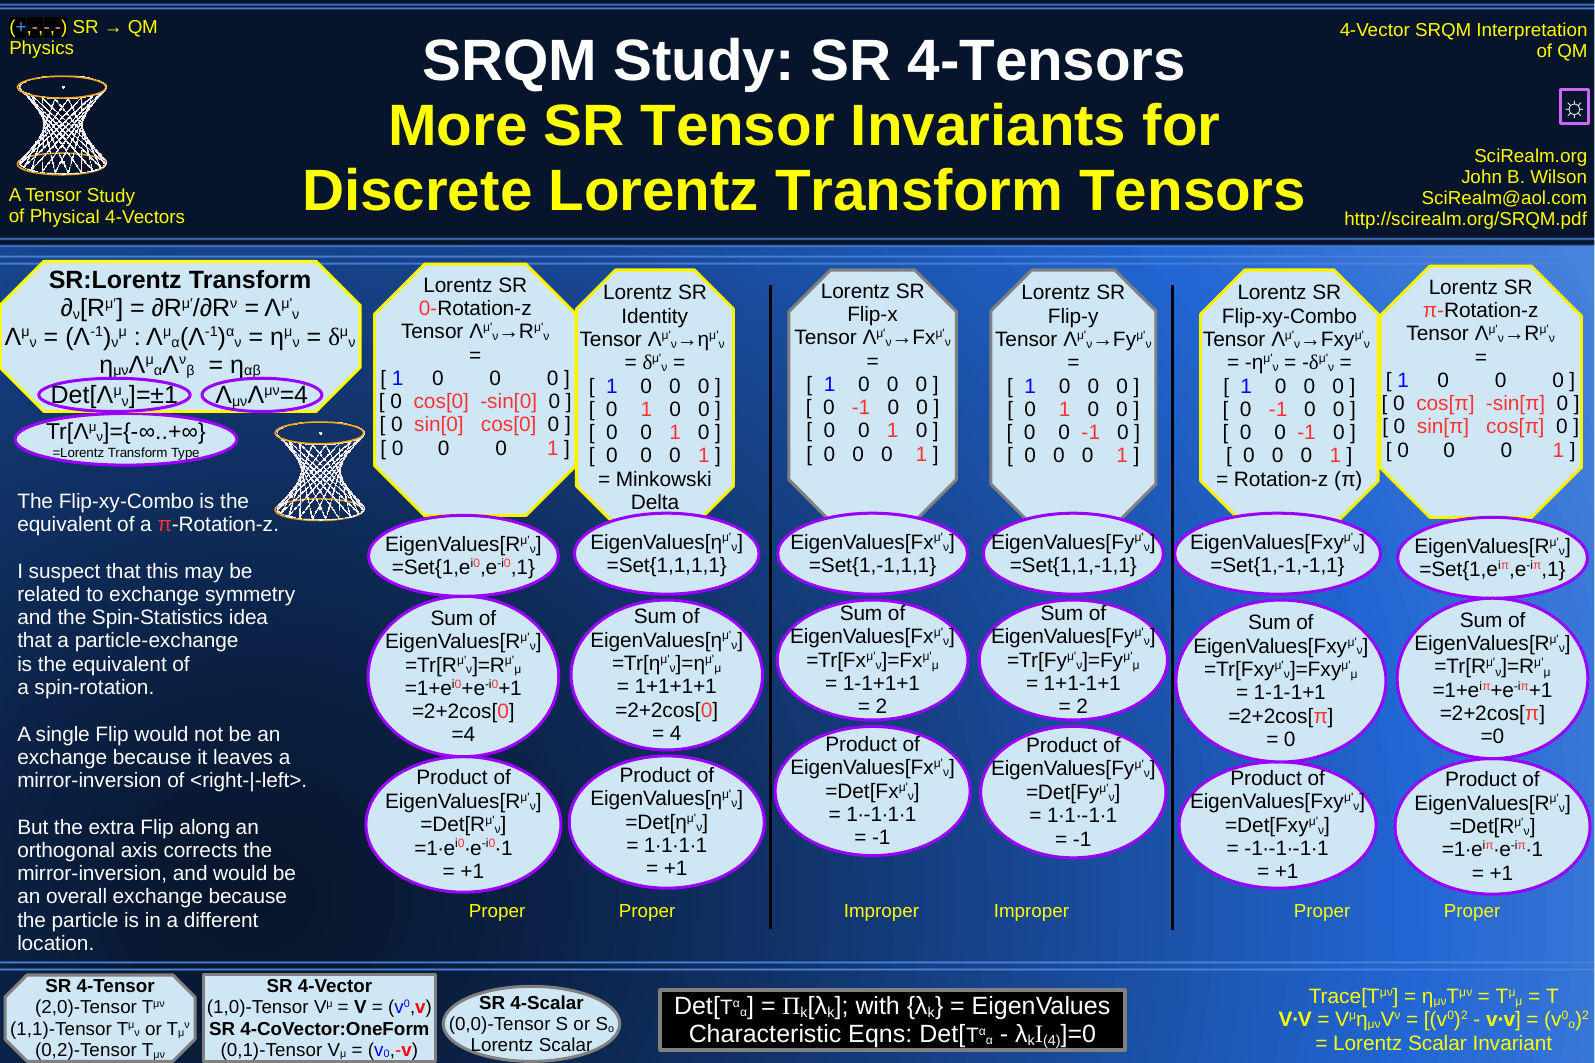

# SRQM Study: SR 4-Tensors More SR Tensor Invariants for Discrete Lorentz Transform Tensors
(+,-,-,-) SR → QM
Physics
A Tensor Study
of Physical 4-Vectors
4-Vector SRQM Interpretation
of QM
SciRealm.org
John B. Wilson
SciRealm@aol.com
http://scirealm.org/SRQM.pdf
☼
SR:Lorentz Transform
∂ν[Rμ′] = ∂Rμ′/∂Rν = Λμ'ν
Λμν = (Λ-1)νμ : Λμα(Λ-1)αν = ημν = δμν
ημνΛμαΛνβ = ηαβ
Det[Λμν]=±1
ΛμνΛμν=4
Lorentz SR
0-Rotation-z
Tensor Λμ'ν→Rμ'ν
=
[ 1 0 0 0 ]
[ 0 cos[0] -sin[0] 0 ]
[ 0 sin[0] cos[0] 0 ]
[ 0 0 0 1 ]
Lorentz SR
π-Rotation-z
Tensor Λμ'ν→Rμ'ν
=
[ 1 0 0 0 ]
[ 0 cos[π] -sin[π] 0 ]
[ 0 sin[π] cos[π] 0 ]
[ 0 0 0 1 ]
Lorentz SR
Identity
Tensor Λμ'ν→ημ'ν
= δμ'ν =
[ 1 0 0 0 ]
[ 0 1 0 0 ]
[ 0 0 1 0 ]
[ 0 0 0 1 ]
= Minkowski
Delta
Lorentz SR
Flip-x
Tensor Λμ'ν→Fxμ'ν
=
[ 1 0 0 0 ]
[ 0 -1 0 0 ]
[ 0 0 1 0 ]
[ 0 0 0 1 ]
Lorentz SR
Flip-y
Tensor Λμ'ν→Fyμ'ν
=
[ 1 0 0 0 ]
[ 0 1 0 0 ]
[ 0 0 -1 0 ]
[ 0 0 0 1 ]
Lorentz SR
Flip-xy-Combo
Tensor Λμ'ν→Fxyμ'ν
= -ημ'ν = -δμ'ν =
[ 1 0 0 0 ]
[ 0 -1 0 0 ]
[ 0 0 -1 0 ]
[ 0 0 0 1 ]
= Rotation-z (π)
Tr[Λμν]={-∞..+∞}
=Lorentz Transform Type
The Flip-xy-Combo is the equivalent of a π-Rotation-z.
I suspect that this may be related to exchange symmetry
and the Spin-Statistics idea
that a particle-exchange
is the equivalent of
a spin-rotation.
A single Flip would not be an exchange because it leaves a mirror-inversion of <right-|-left>.
But the extra Flip along an orthogonal axis corrects the mirror-inversion, and would be an overall exchange because the particle is in a different location.
EigenValues[ημ'ν]
=Set{1,1,1,1}
EigenValues[Fxμ'ν]
=Set{1,-1,1,1}
EigenValues[Fyμ'ν]
=Set{1,1,-1,1}
EigenValues[Fxyμ'ν]
=Set{1,-1,-1,1}
EigenValues[Rμ'ν]
=Set{1,ei0,e-i0,1}
EigenValues[Rμ'ν]
=Set{1,eiπ,e-iπ,1}
Sum of
EigenValues[Rμ'ν]
=Tr[Rμ'ν]=Rμ'μ
=1+ei0+e-i0+1
=2+2cos[0]
=4
Sum of
EigenValues[Rμ'ν]
=Tr[Rμ'ν]=Rμ'μ
=1+eiπ+e-iπ+1
=2+2cos[π]
=0
Sum of
EigenValues[ημ'ν]
=Tr[ημ'ν]=ημ'μ
= 1+1+1+1
=2+2cos[0]
= 4
Sum of
EigenValues[Fxμ'ν]
=Tr[Fxμ'ν]=Fxμ'μ
= 1-1+1+1
= 2
Sum of
EigenValues[Fyμ'ν]
=Tr[Fyμ'ν]=Fyμ'μ
= 1+1-1+1
= 2
Sum of
EigenValues[Fxyμ'ν]
=Tr[Fxyμ'ν]=Fxyμ'μ
= 1-1-1+1
=2+2cos[π]
= 0
Product of
EigenValues[Fxμ'ν]
=Det[Fxμ'ν]
= 1∙-1∙1∙1
= -1
Product of
EigenValues[Fyμ'ν]
=Det[Fyμ'ν]
= 1∙1∙-1∙1
= -1
Product of
EigenValues[ημ'ν]
=Det[ημ'ν]
= 1∙1∙1∙1
= +1
Product of
EigenValues[Rμ'ν]
=Det[Rμ'ν]
=1∙ei0∙e-i0∙1
= +1
Product of
EigenValues[Rμ'ν]
=Det[Rμ'ν]
=1∙eiπ∙e-iπ∙1
= +1
Product of
EigenValues[Fxyμ'ν]
=Det[Fxyμ'ν]
= -1∙-1∙-1∙1
= +1
Proper		Proper			Improper	Improper			Proper		Proper
SR 4-Tensor
(2,0)-Tensor Tμν
(1,1)-Tensor Tμν or Tμν
(0,2)-Tensor Tμν
SR 4-Vector
(1,0)-Tensor Vμ = V = (v0,v)
SR 4-CoVector:OneForm
(0,1)-Tensor Vμ = (v0,-v)
Trace[Tμν] = ημνTμν = Tμμ = T
V∙V = VμημνVν = [(v0)2 - v∙v] = (v0o)2
= Lorentz Scalar Invariant
SR 4-Scalar
(0,0)-Tensor S or So
Lorentz Scalar
Det[Tαα] = Πk[λk]; with {λk} = EigenValues
Characteristic Eqns: Det[Tαα - λkI(4)]=0